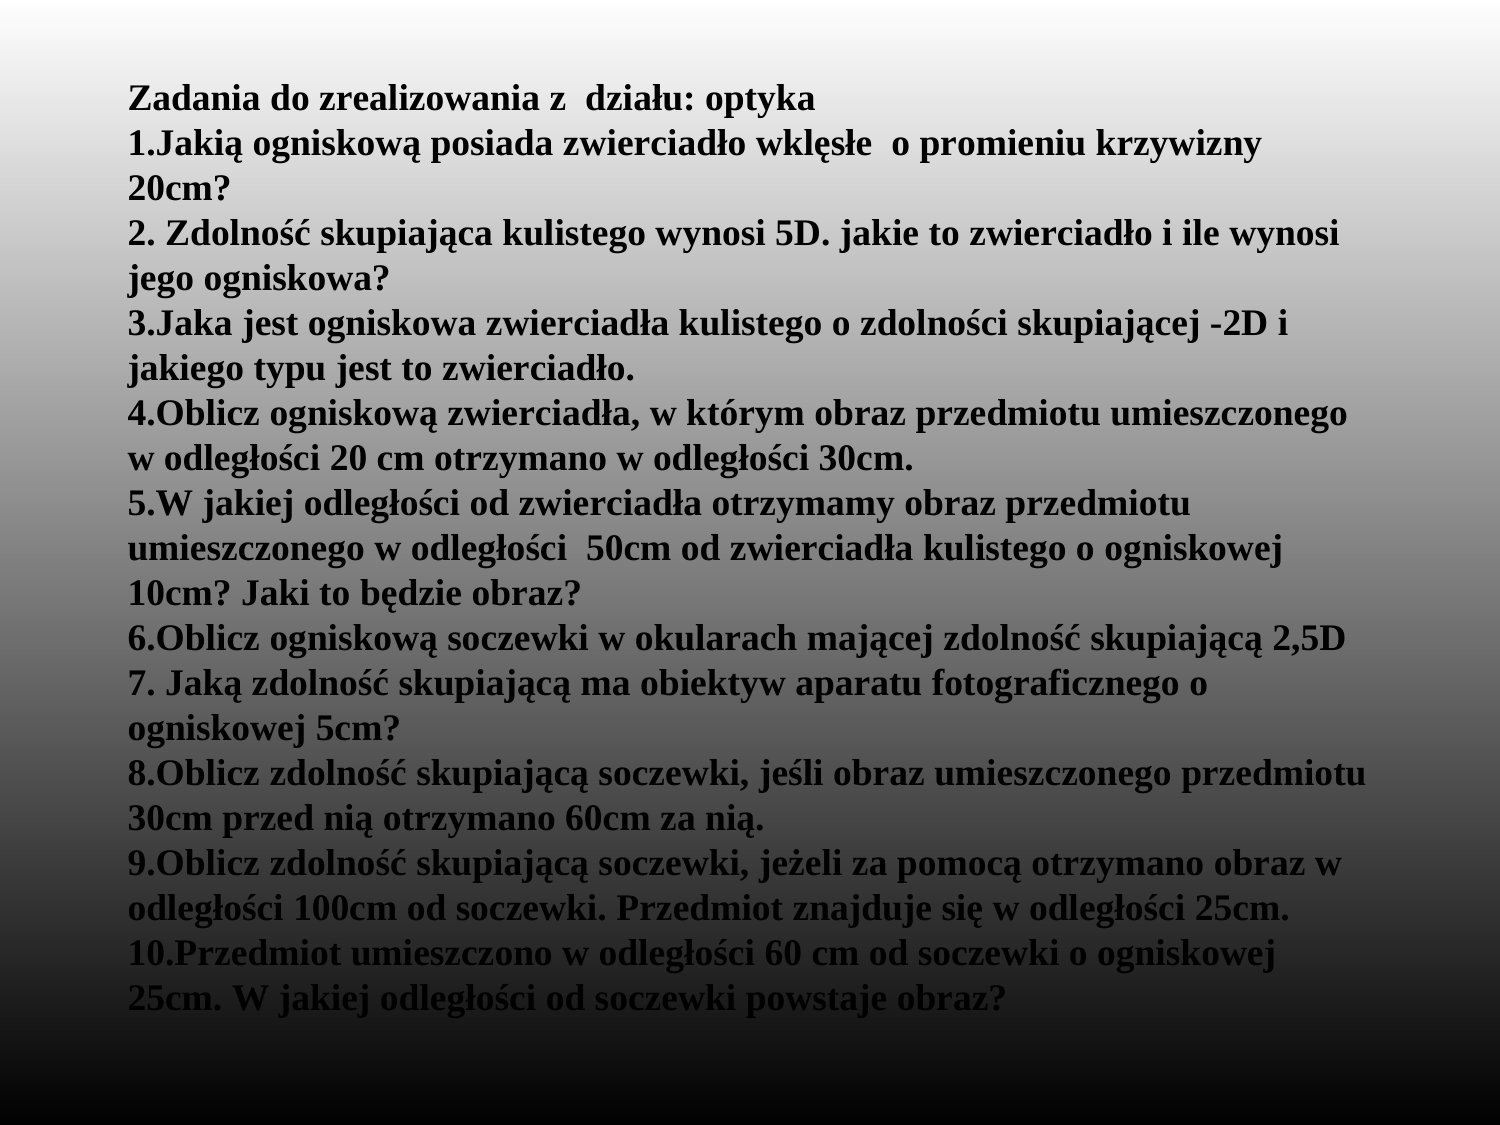

Zadania do zrealizowania z działu: optyka
1.Jakią ogniskową posiada zwierciadło wklęsłe o promieniu krzywizny 20cm?
2. Zdolność skupiająca kulistego wynosi 5D. jakie to zwierciadło i ile wynosi jego ogniskowa?
3.Jaka jest ogniskowa zwierciadła kulistego o zdolności skupiającej -2D i jakiego typu jest to zwierciadło.
4.Oblicz ogniskową zwierciadła, w którym obraz przedmiotu umieszczonego w odległości 20 cm otrzymano w odległości 30cm.
5.W jakiej odległości od zwierciadła otrzymamy obraz przedmiotu umieszczonego w odległości 50cm od zwierciadła kulistego o ogniskowej 10cm? Jaki to będzie obraz?
6.Oblicz ogniskową soczewki w okularach mającej zdolność skupiającą 2,5D
7. Jaką zdolność skupiającą ma obiektyw aparatu fotograficznego o ogniskowej 5cm?
8.Oblicz zdolność skupiającą soczewki, jeśli obraz umieszczonego przedmiotu 30cm przed nią otrzymano 60cm za nią.
9.Oblicz zdolność skupiającą soczewki, jeżeli za pomocą otrzymano obraz w odległości 100cm od soczewki. Przedmiot znajduje się w odległości 25cm.
10.Przedmiot umieszczono w odległości 60 cm od soczewki o ogniskowej 25cm. W jakiej odległości od soczewki powstaje obraz?